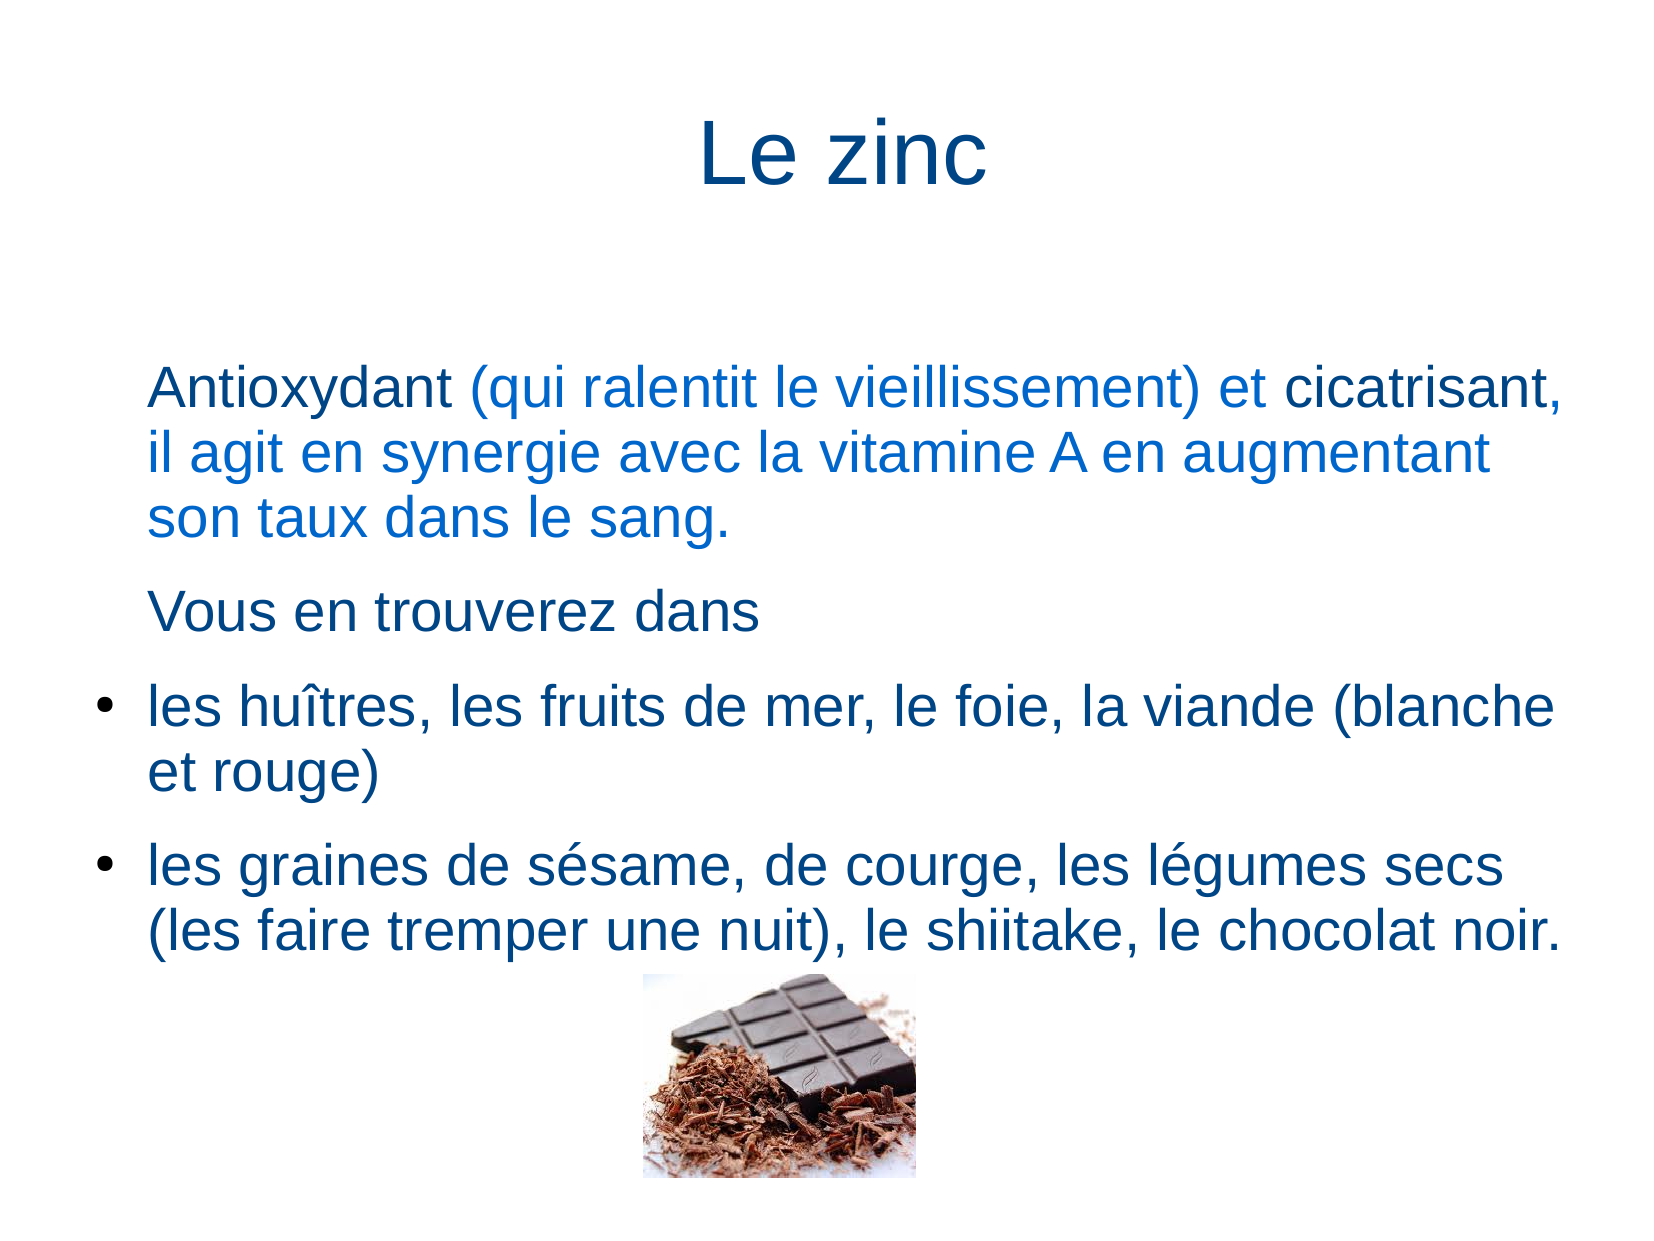

# Le zinc
Antioxydant (qui ralentit le vieillissement) et cicatrisant, il agit en synergie avec la vitamine A en augmentant son taux dans le sang.
Vous en trouverez dans
les huîtres, les fruits de mer, le foie, la viande (blanche et rouge)
les graines de sésame, de courge, les légumes secs (les faire tremper une nuit), le shiitake, le chocolat noir.